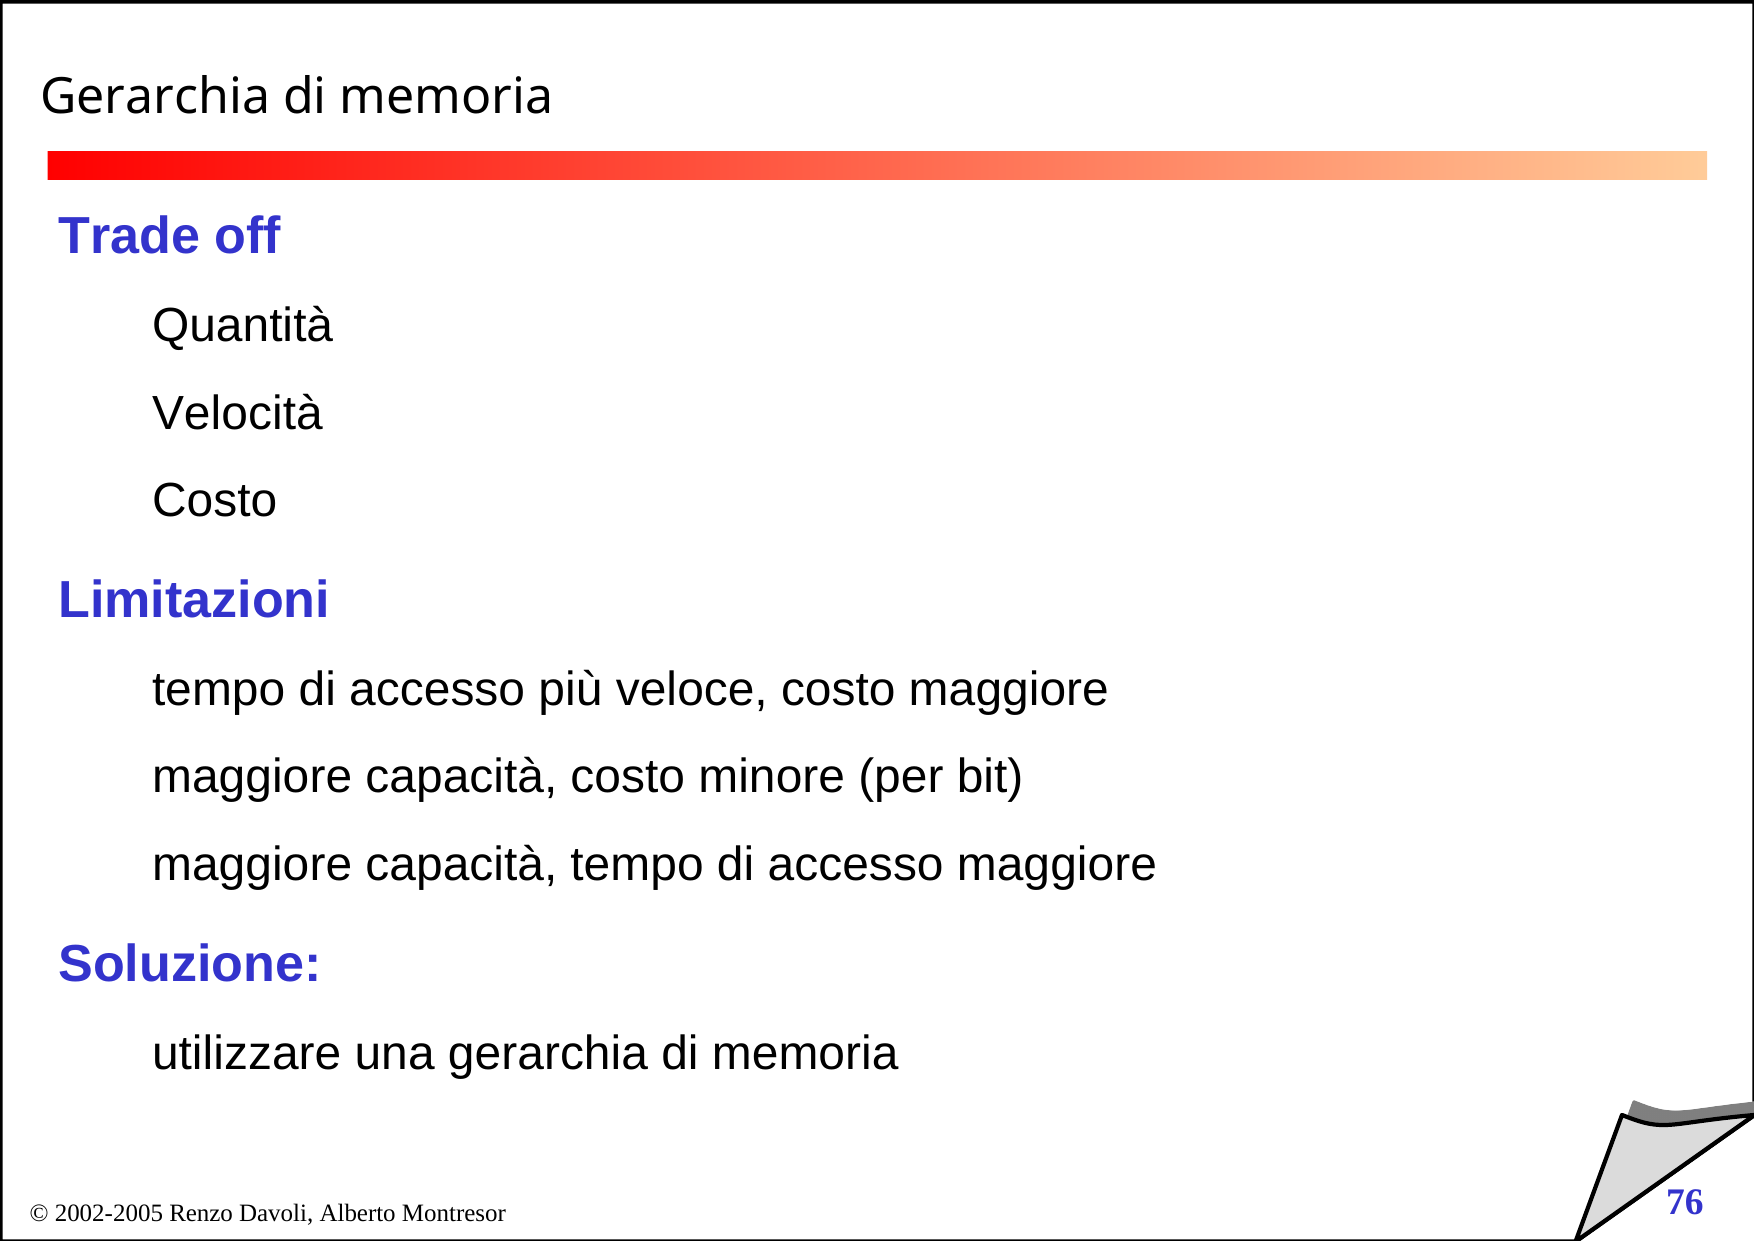

# Gerarchia di memoria
Trade off
Quantità
Velocità
Costo
Limitazioni
tempo di accesso più veloce, costo maggiore
maggiore capacità, costo minore (per bit)
maggiore capacità, tempo di accesso maggiore
Soluzione:
utilizzare una gerarchia di memoria